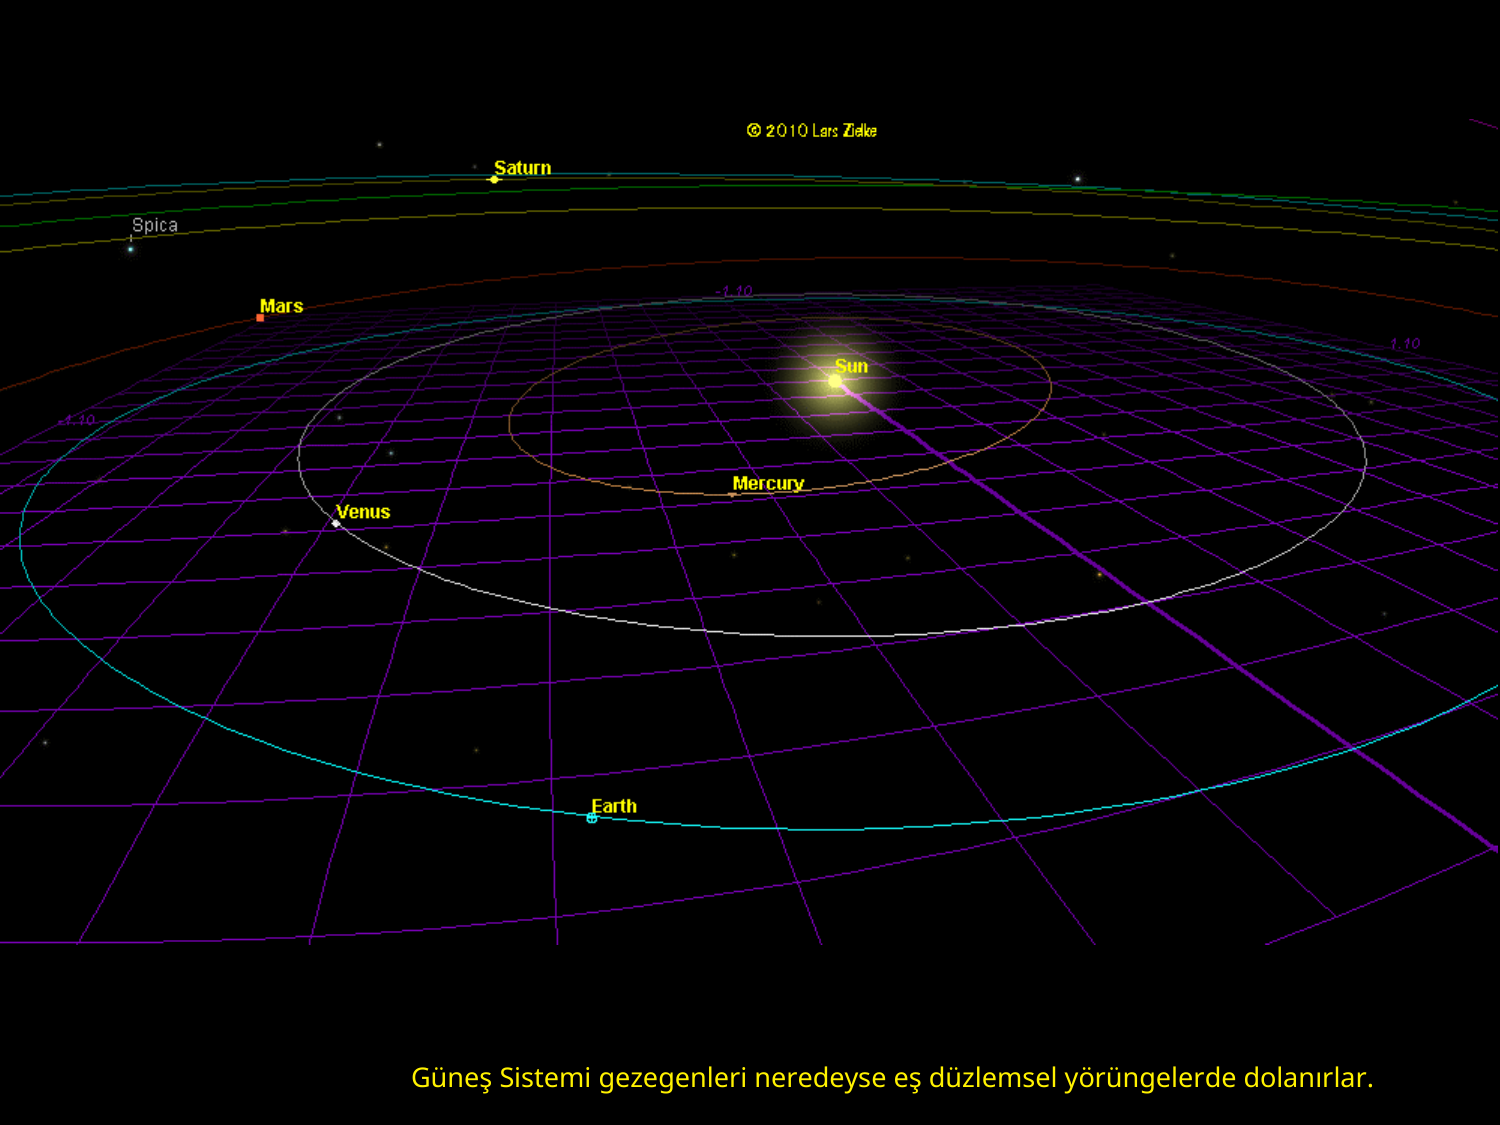

Güneş Sistemi gezegenleri neredeyse eş düzlemsel yörüngelerde dolanırlar.